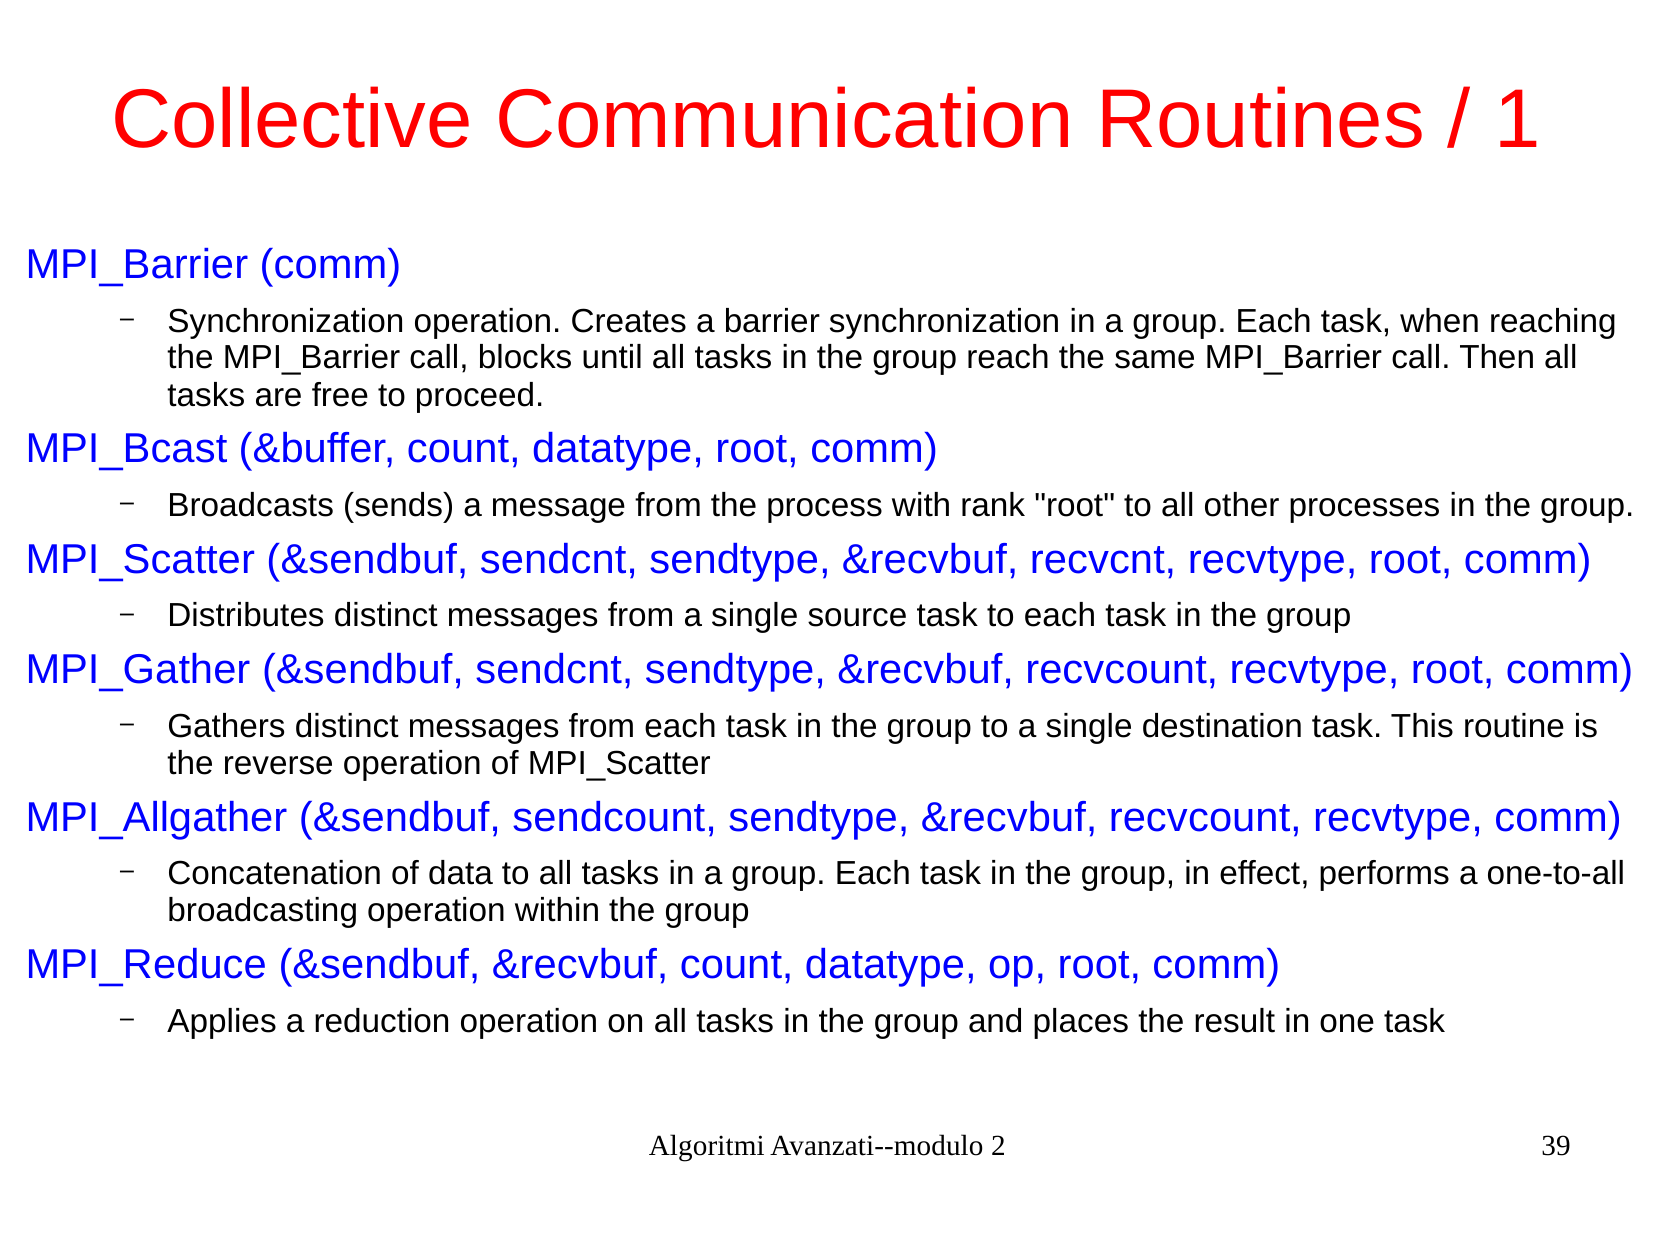

# Collective Communication Routines / 1
MPI_Barrier (comm)
Synchronization operation. Creates a barrier synchronization in a group. Each task, when reaching the MPI_Barrier call, blocks until all tasks in the group reach the same MPI_Barrier call. Then all tasks are free to proceed.
MPI_Bcast (&buffer, count, datatype, root, comm)
Broadcasts (sends) a message from the process with rank "root" to all other processes in the group.
MPI_Scatter (&sendbuf, sendcnt, sendtype, &recvbuf, recvcnt, recvtype, root, comm)
Distributes distinct messages from a single source task to each task in the group
MPI_Gather (&sendbuf, sendcnt, sendtype, &recvbuf, recvcount, recvtype, root, comm)
Gathers distinct messages from each task in the group to a single destination task. This routine is the reverse operation of MPI_Scatter
MPI_Allgather (&sendbuf, sendcount, sendtype, &recvbuf, recvcount, recvtype, comm)
Concatenation of data to all tasks in a group. Each task in the group, in effect, performs a one-to-all broadcasting operation within the group
MPI_Reduce (&sendbuf, &recvbuf, count, datatype, op, root, comm)
Applies a reduction operation on all tasks in the group and places the result in one task
Algoritmi Avanzati--modulo 2
39